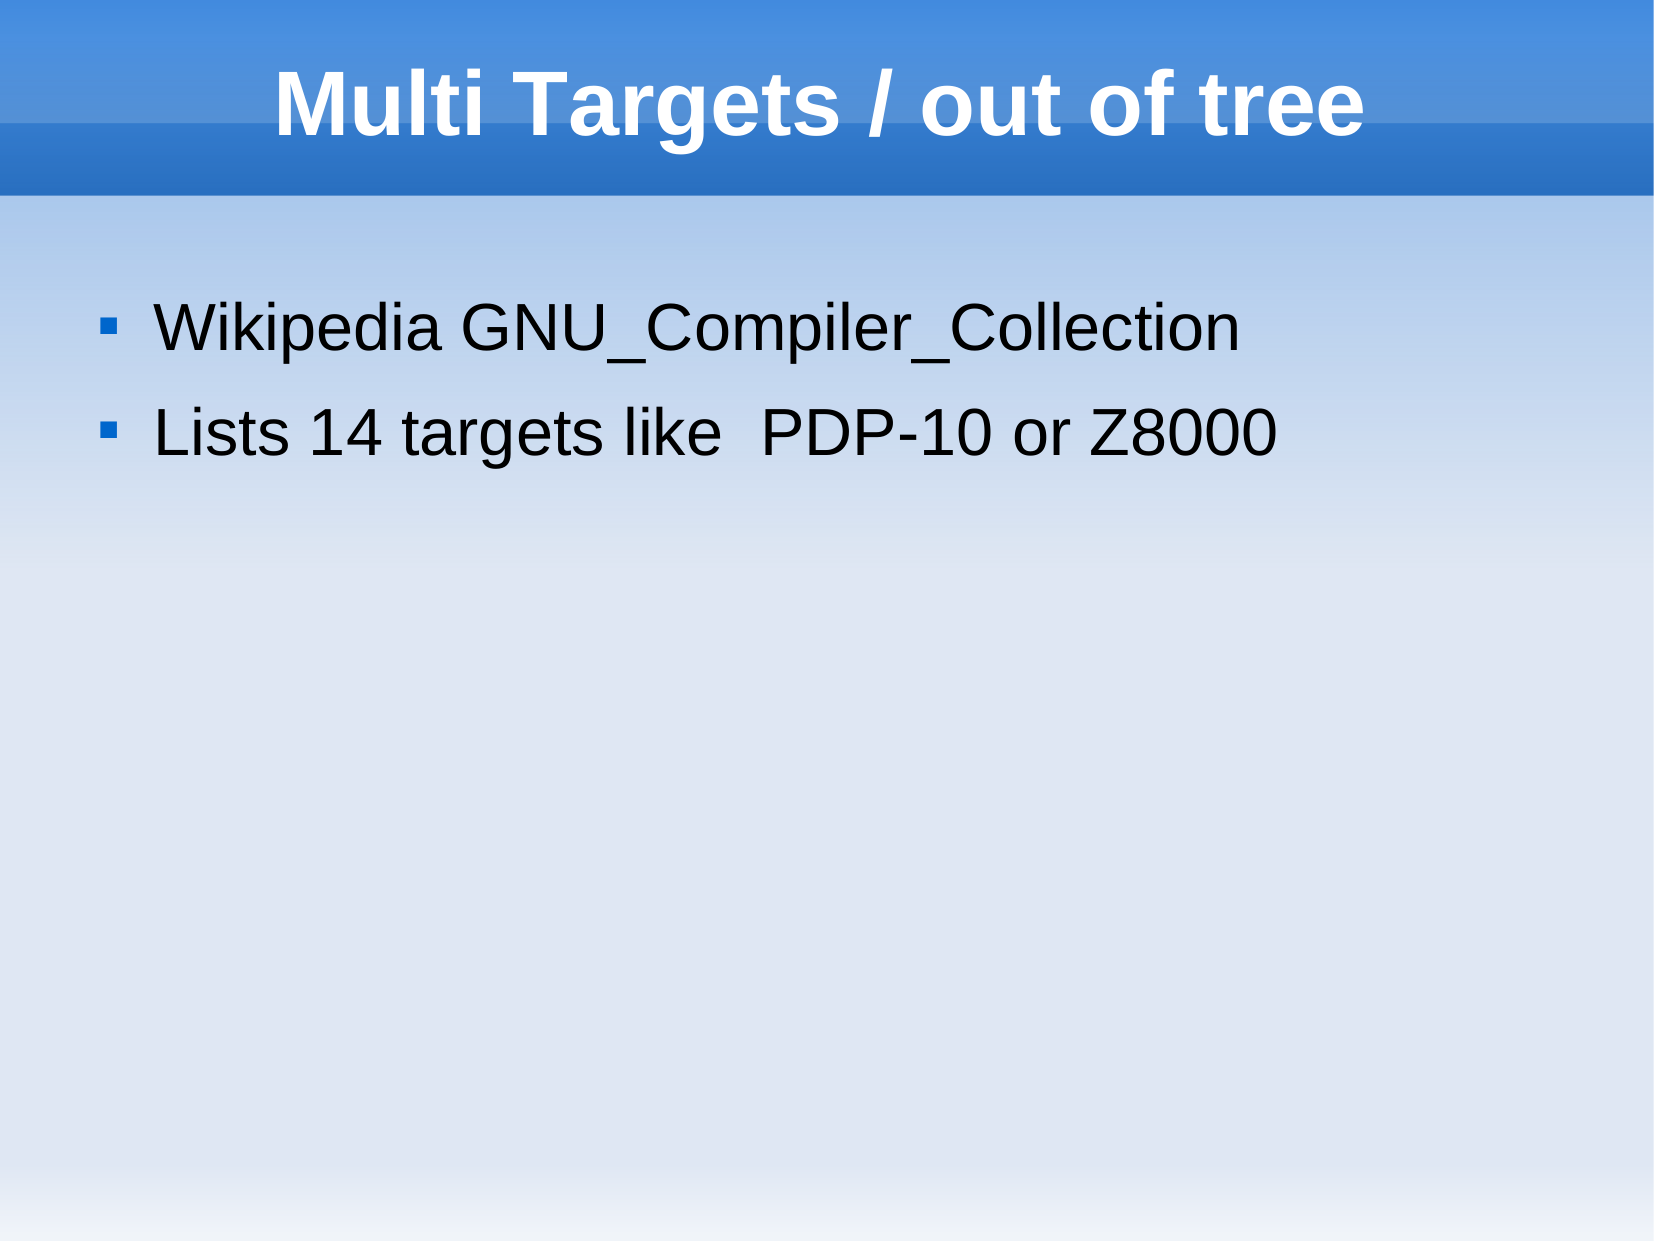

# Multi Targets / out of tree
Wikipedia GNU_Compiler_Collection
Lists 14 targets like PDP-10 or Z8000